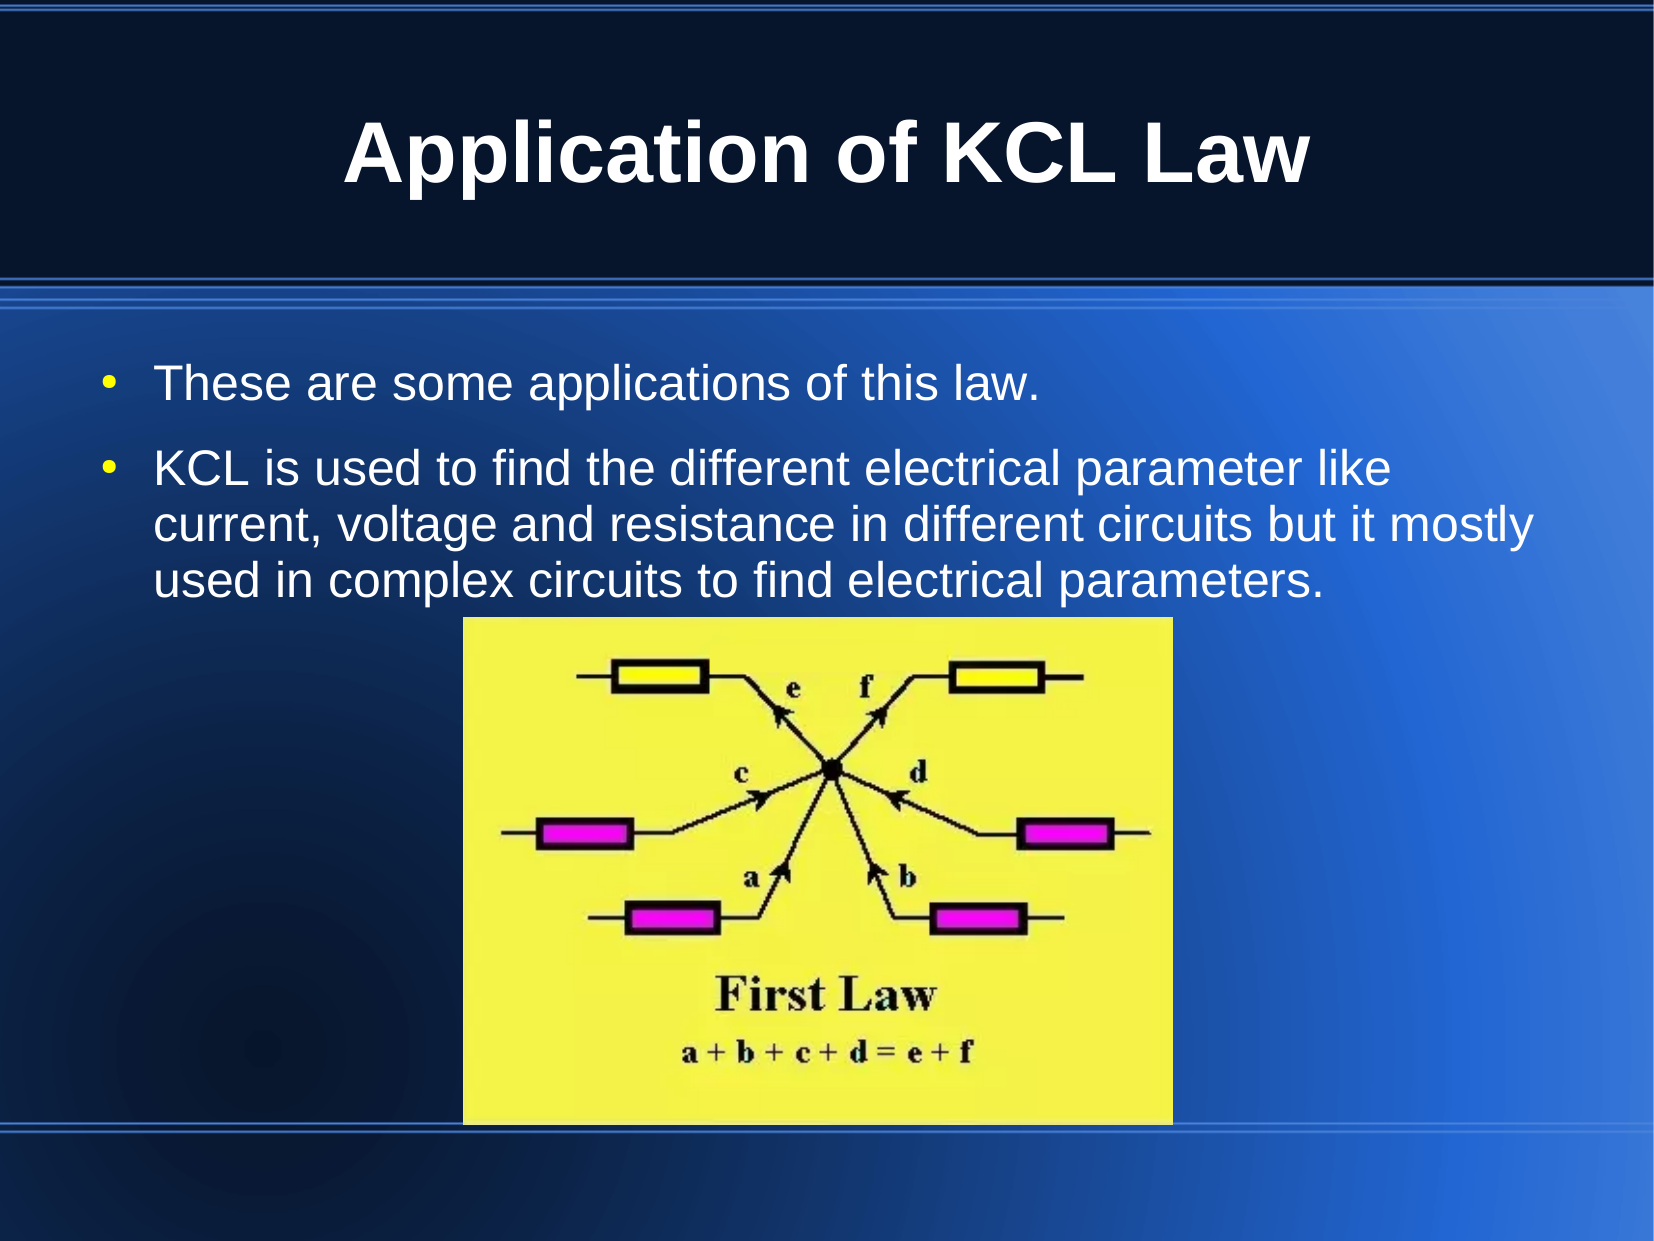

# Application of KCL Law
These are some applications of this law.
KCL is used to find the different electrical parameter like current, voltage and resistance in different circuits but it mostly used in complex circuits to find electrical parameters.